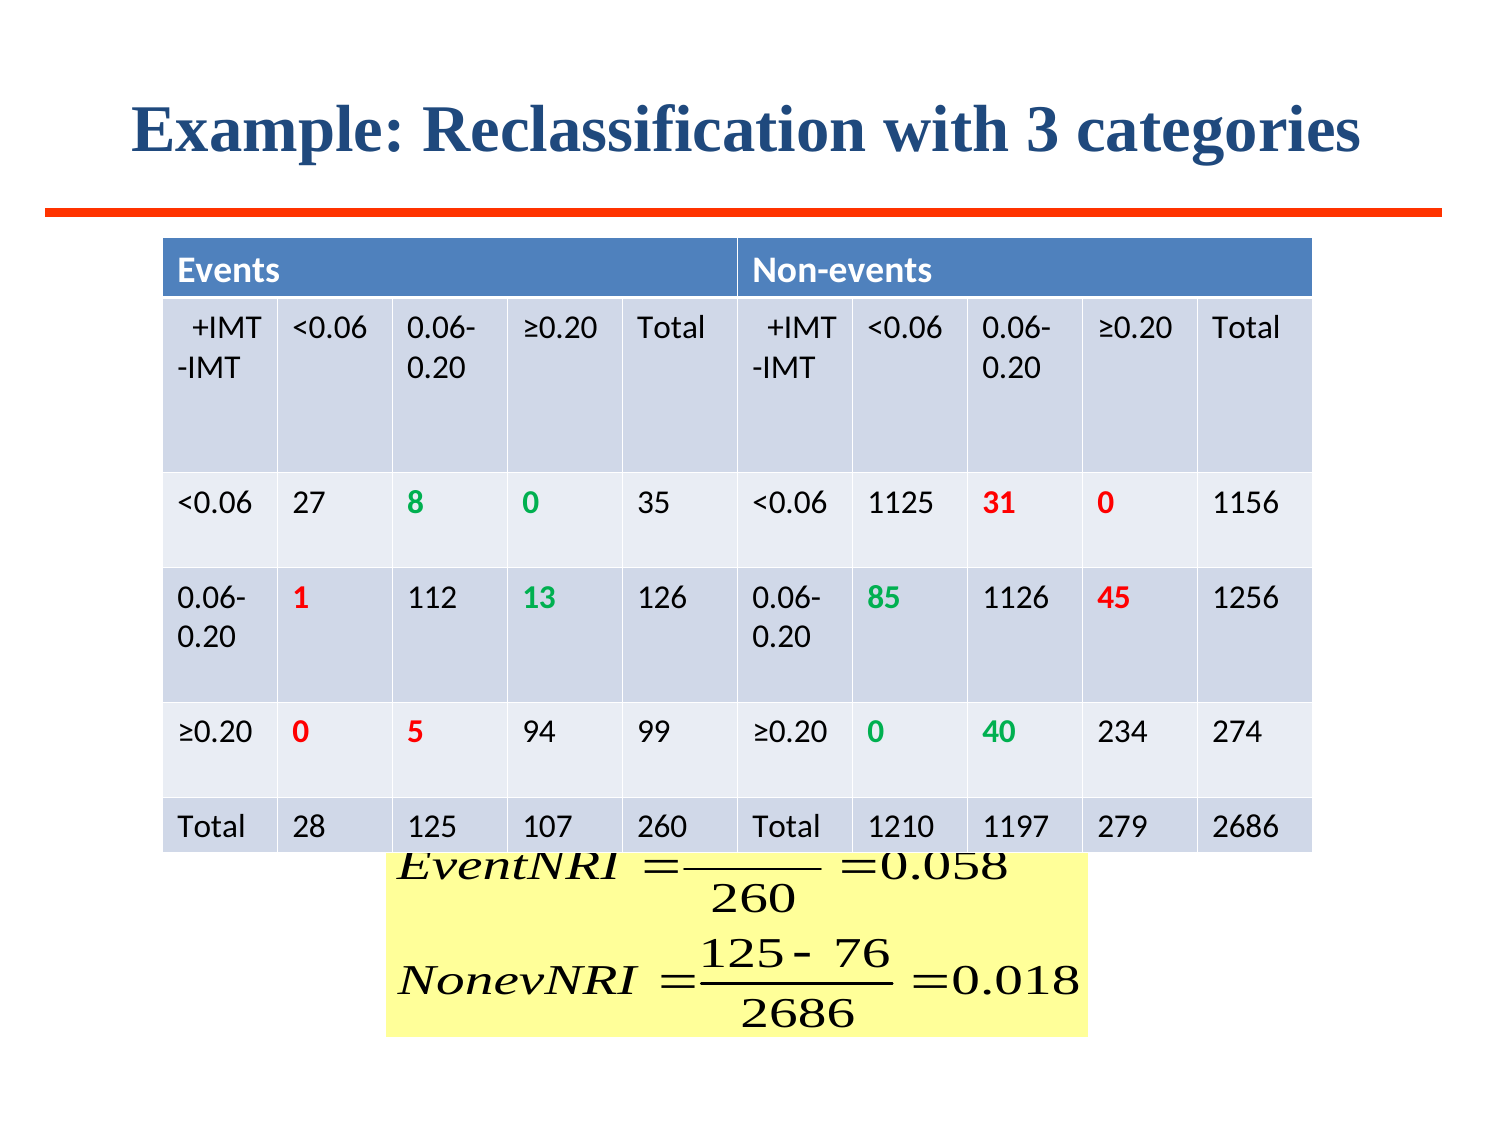

Example: Reclassification with 3 categories
| Events | | | | | Non-events | | | | |
| --- | --- | --- | --- | --- | --- | --- | --- | --- | --- |
| +IMT -IMT | <0.06 | 0.06-0.20 | ≥0.20 | Total | +IMT -IMT | <0.06 | 0.06-0.20 | ≥0.20 | Total |
| <0.06 | 27 | 8 | 0 | 35 | <0.06 | 1125 | 31 | 0 | 1156 |
| 0.06-0.20 | 1 | 112 | 13 | 126 | 0.06-0.20 | 85 | 1126 | 45 | 1256 |
| ≥0.20 | 0 | 5 | 94 | 99 | ≥0.20 | 0 | 40 | 234 | 274 |
| Total | 28 | 125 | 107 | 260 | Total | 1210 | 1197 | 279 | 2686 |